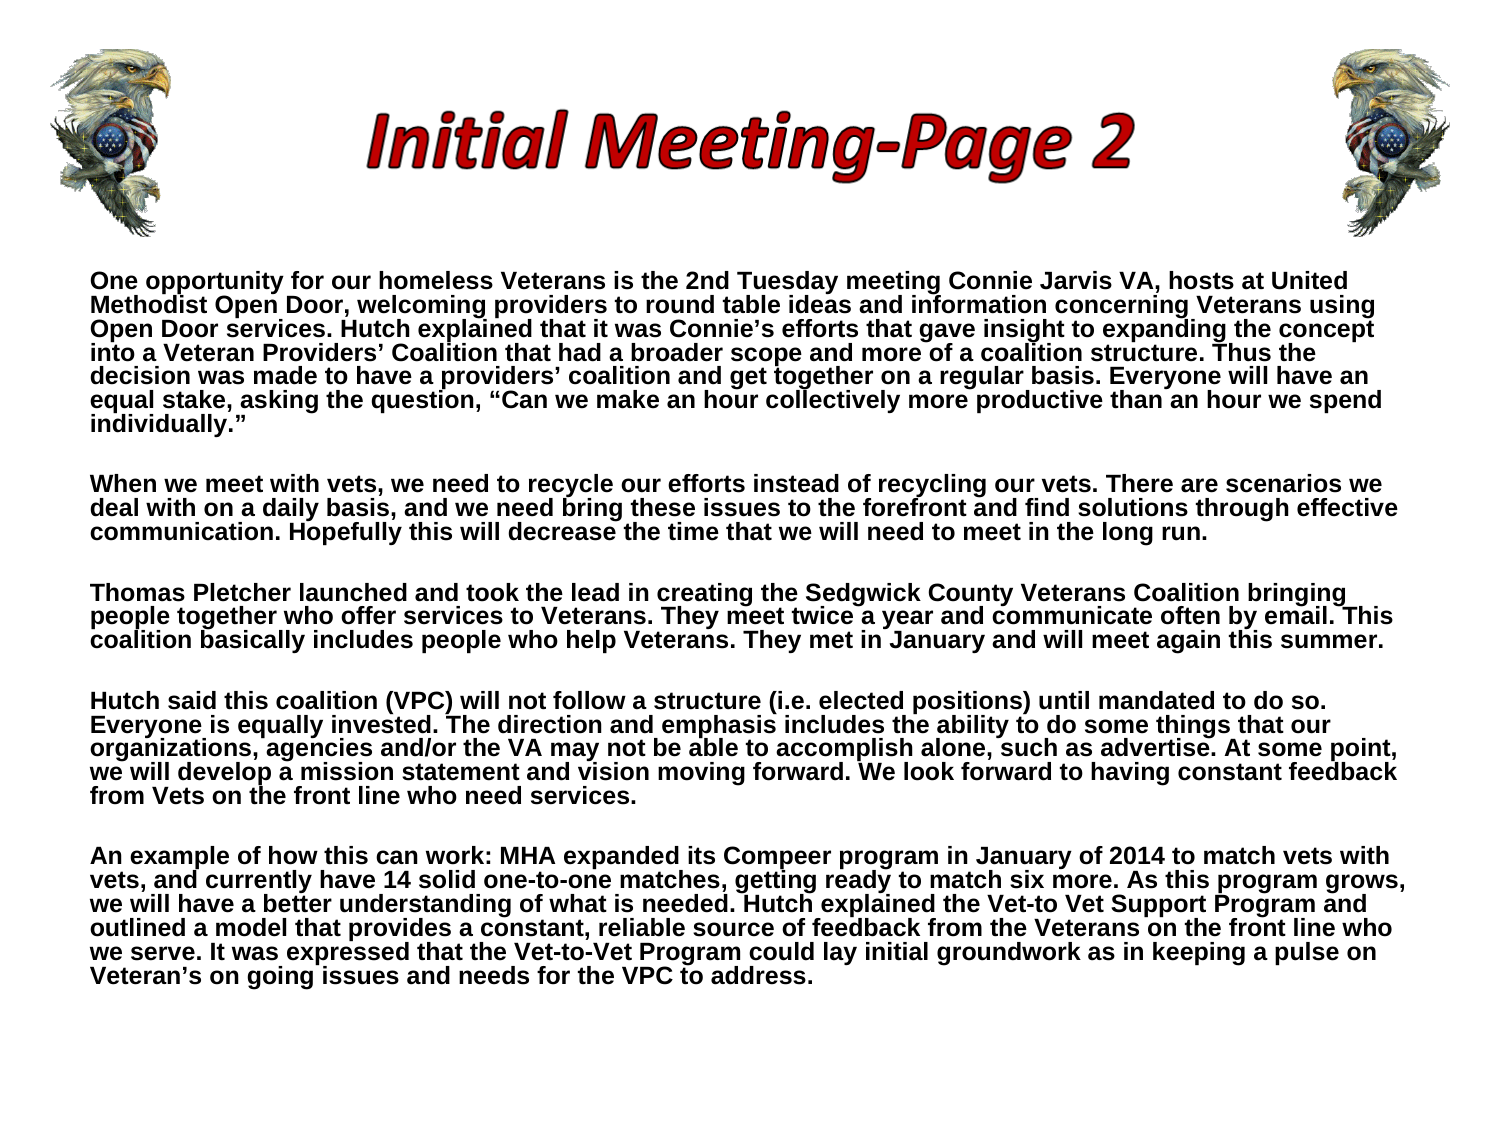

One opportunity for our homeless Veterans is the 2nd Tuesday meeting Connie Jarvis VA, hosts at United Methodist Open Door, welcoming providers to round table ideas and information concerning Veterans using Open Door services. Hutch explained that it was Connie’s efforts that gave insight to expanding the concept into a Veteran Providers’ Coalition that had a broader scope and more of a coalition structure. Thus the decision was made to have a providers’ coalition and get together on a regular basis. Everyone will have an equal stake, asking the question, “Can we make an hour collectively more productive than an hour we spend individually.”
When we meet with vets, we need to recycle our efforts instead of recycling our vets. There are scenarios we deal with on a daily basis, and we need bring these issues to the forefront and find solutions through effective communication. Hopefully this will decrease the time that we will need to meet in the long run.
Thomas Pletcher launched and took the lead in creating the Sedgwick County Veterans Coalition bringing people together who offer services to Veterans. They meet twice a year and communicate often by email. This coalition basically includes people who help Veterans. They met in January and will meet again this summer.
Hutch said this coalition (VPC) will not follow a structure (i.e. elected positions) until mandated to do so. Everyone is equally invested. The direction and emphasis includes the ability to do some things that our organizations, agencies and/or the VA may not be able to accomplish alone, such as advertise. At some point, we will develop a mission statement and vision moving forward. We look forward to having constant feedback from Vets on the front line who need services.
An example of how this can work: MHA expanded its Compeer program in January of 2014 to match vets with vets, and currently have 14 solid one-to-one matches, getting ready to match six more. As this program grows, we will have a better understanding of what is needed. Hutch explained the Vet-to Vet Support Program and outlined a model that provides a constant, reliable source of feedback from the Veterans on the front line who we serve. It was expressed that the Vet-to-Vet Program could lay initial groundwork as in keeping a pulse on Veteran’s on going issues and needs for the VPC to address.